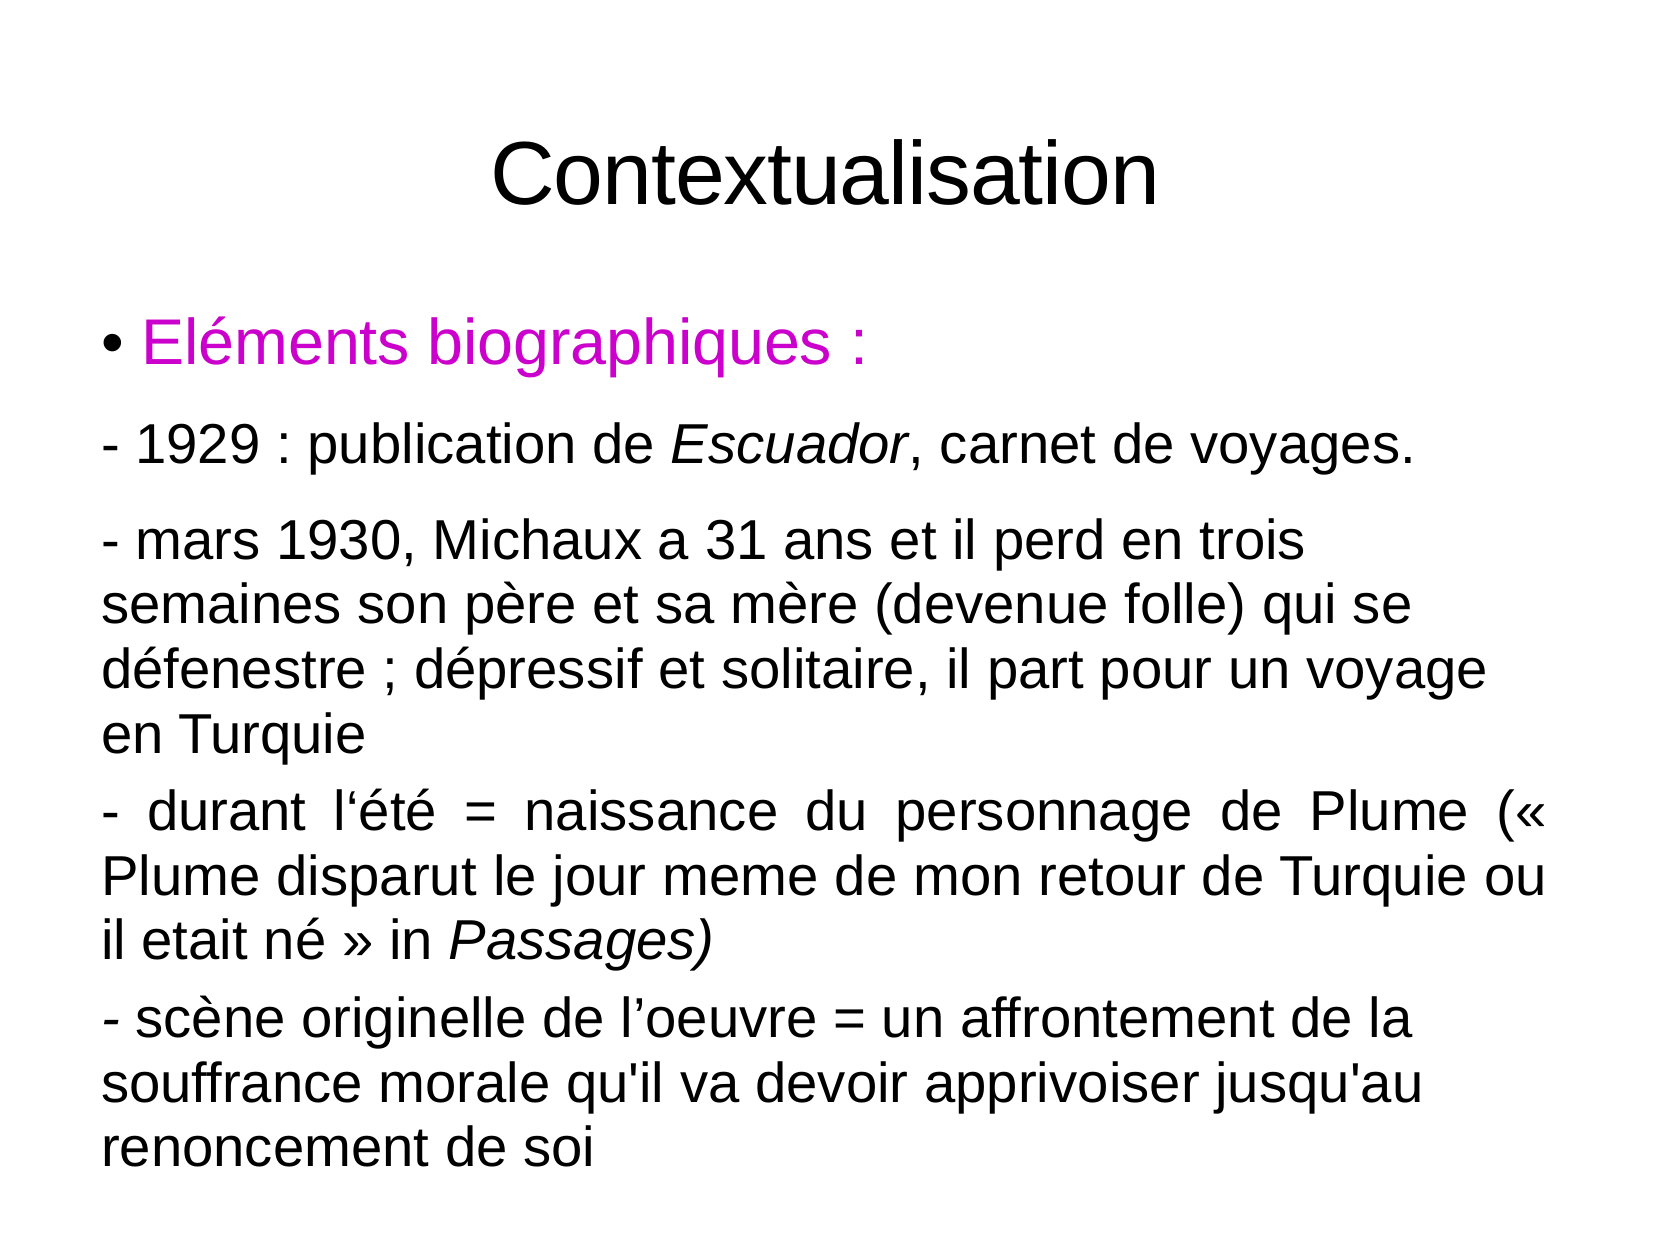

Contextualisation
• Eléments biographiques :
- 1929 : publication de Escuador, carnet de voyages.
- mars 1930, Michaux a 31 ans et il perd en trois semaines son père et sa mère (devenue folle) qui se défenestre ; dépressif et solitaire, il part pour un voyage en Turquie
- durant l‘été = naissance du personnage de Plume (« Plume disparut le jour meme de mon retour de Turquie ou il etait né » in Passages)
- scène originelle de l’oeuvre = un affrontement de la souffrance morale qu'il va devoir apprivoiser jusqu'au renoncement de soi